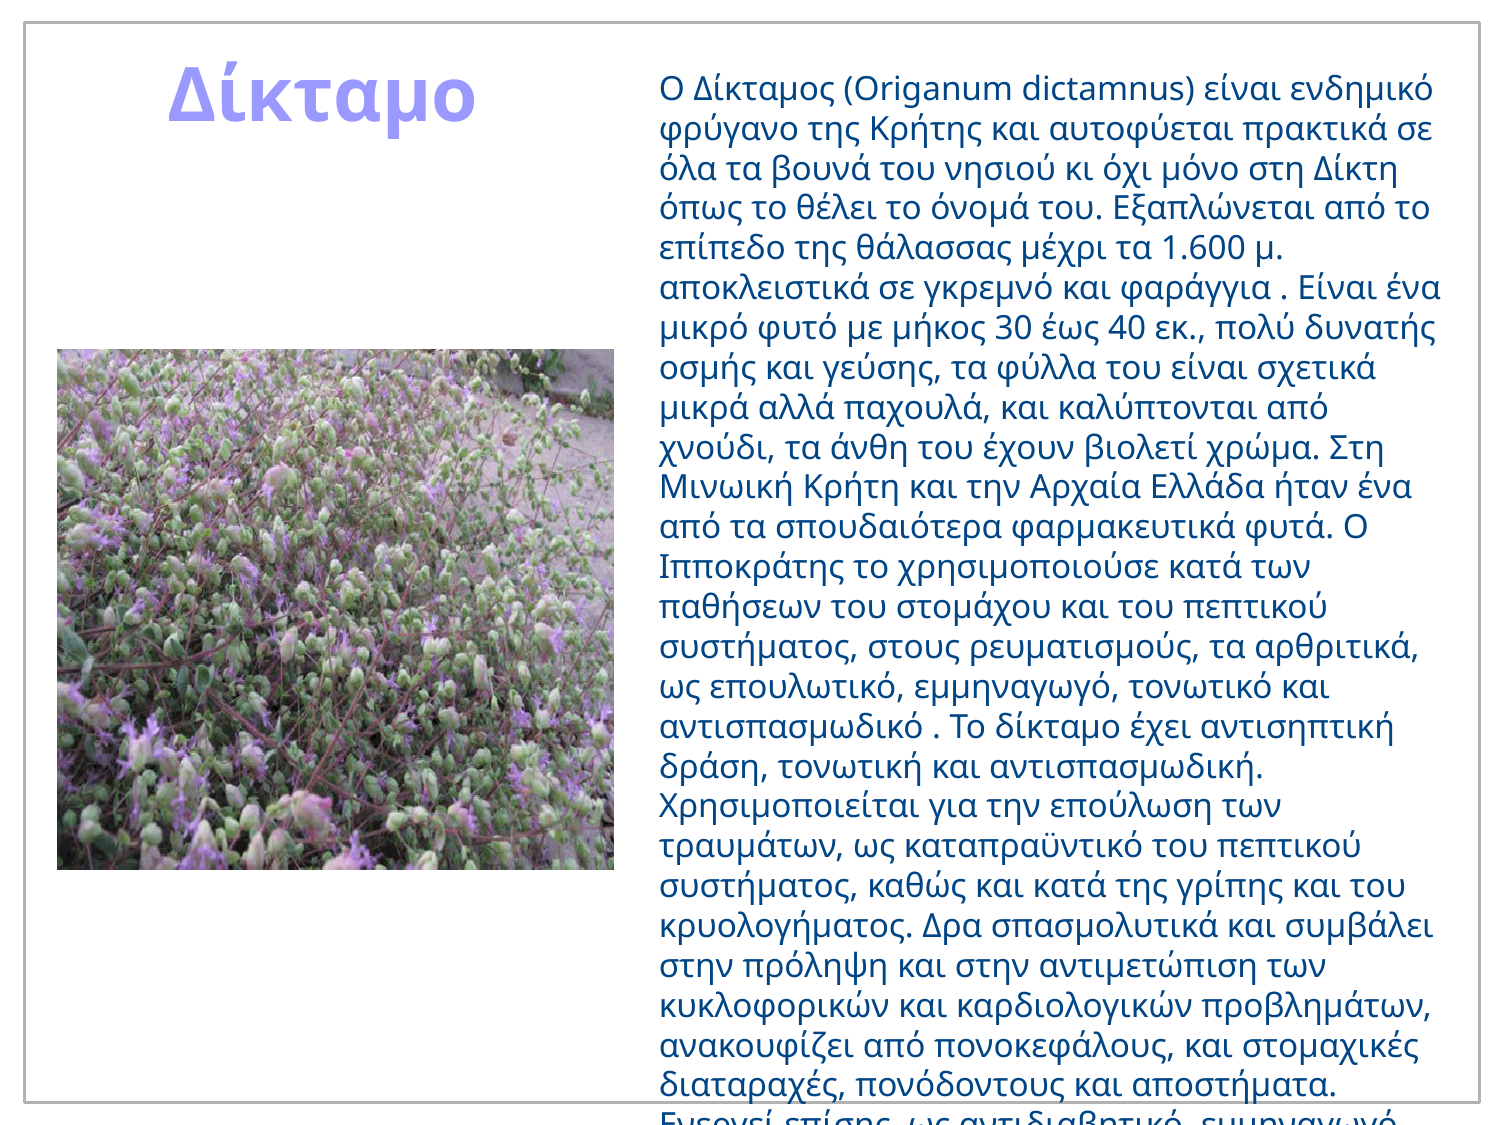

# Δίκταμο
Ο Δίκταμος (Origanum dictamnus) είναι ενδημικό φρύγανο της Κρήτης και αυτοφύεται πρακτικά σε όλα τα βουνά του νησιού κι όχι μόνο στη Δίκτη όπως το θέλει το όνομά του. Εξαπλώνεται από το επίπεδο της θάλασσας μέχρι τα 1.600 μ. αποκλειστικά σε γκρεμνό και φαράγγια . Είναι ένα μικρό φυτό με μήκος 30 έως 40 εκ., πολύ δυνατής οσμής και γεύσης, τα φύλλα του είναι σχετικά μικρά αλλά παχουλά, και καλύπτονται από χνούδι, τα άνθη του έχουν βιολετί χρώμα. Στη Μινωική Κρήτη και την Αρχαία Ελλάδα ήταν ένα από τα σπουδαιότερα φαρμακευτικά φυτά. Ο Ιπποκράτης το χρησιμοποιούσε κατά των παθήσεων του στομάχου και του πεπτικού συστήματος, στους ρευματισμούς, τα αρθριτικά, ως επουλωτικό, εμμηναγωγό, τονωτικό και αντισπασμωδικό . Το δίκταμο έχει αντισηπτική δράση, τονωτική και αντισπασμωδική. Χρησιμοποιείται για την επούλωση των τραυμάτων, ως καταπραϋντικό του πεπτικού συστήματος, καθώς και κατά της γρίπης και του κρυολογήματος. Δρα σπασμολυτικά και συμβάλει στην πρόληψη και στην αντιμετώπιση των κυκλοφορικών και καρδιολογικών προβλημάτων, ανακουφίζει από πονοκεφάλους, και στομαχικές διαταραχές, πονόδοντους και αποστήματα. Ενεργεί επίσης, ως αντιδιαβητικό, εμμηναγωγό αλλά και ως αφροδισιακό (στην Κρήτη το αναφέρουν και ως «έρωντα»).